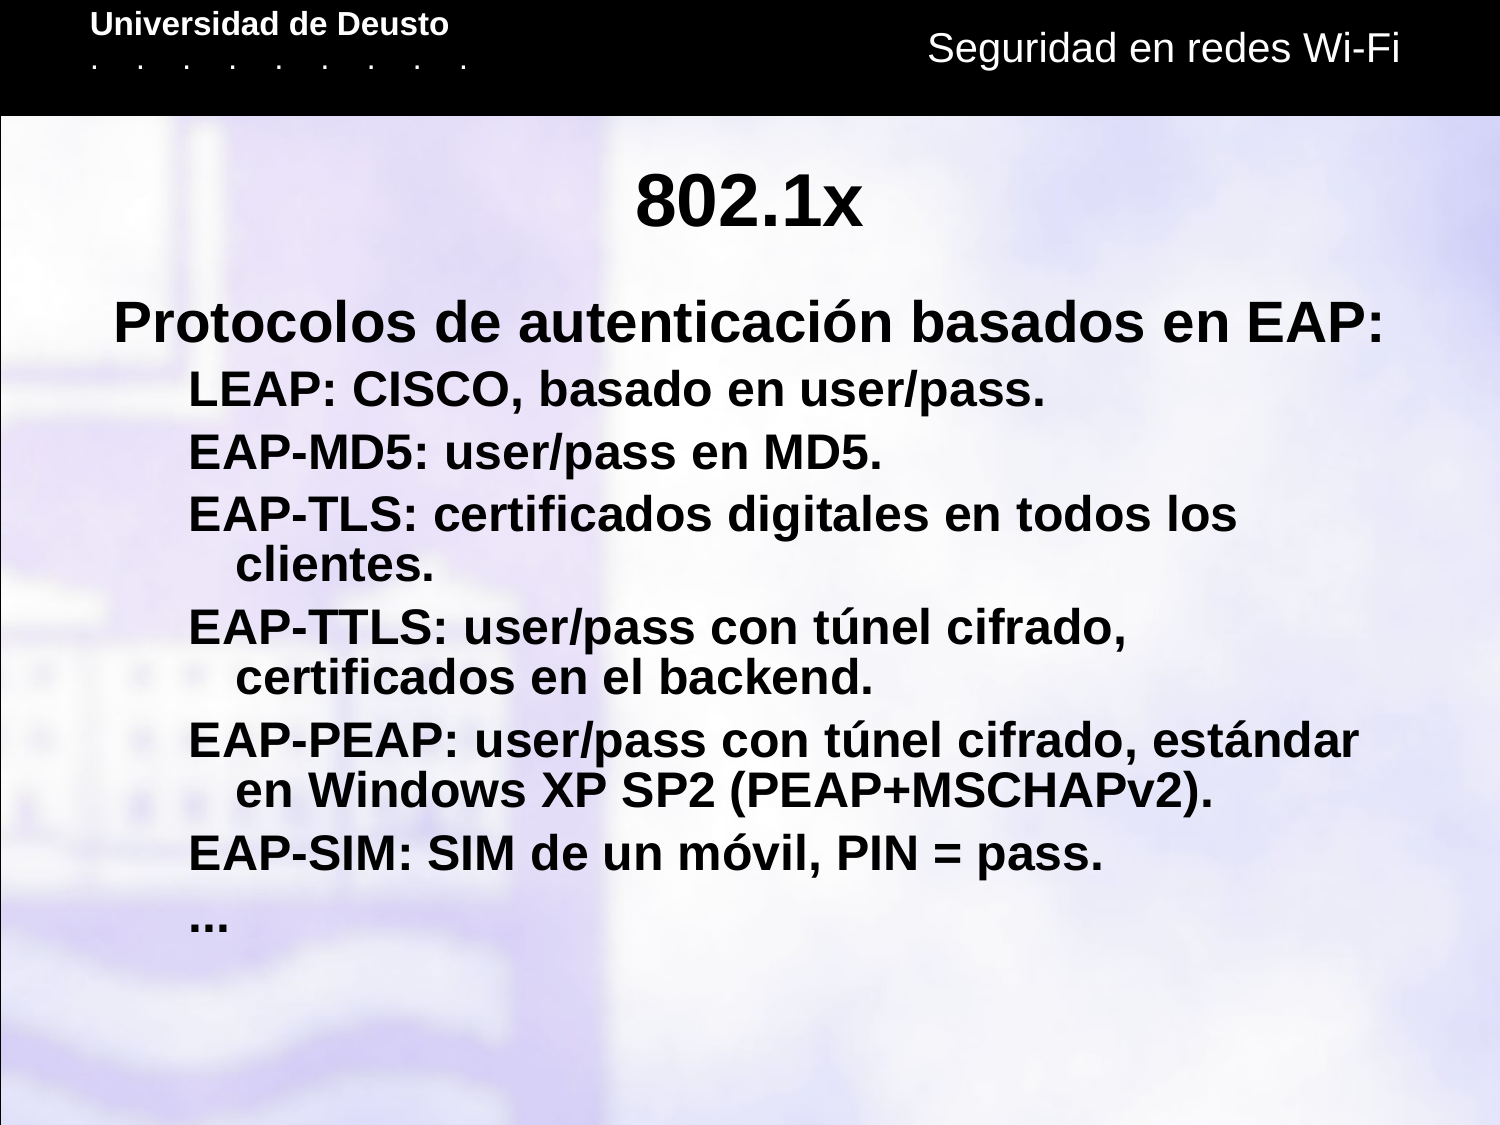

# 802.1x
Protocolos de autenticación basados en EAP:
LEAP: CISCO, basado en user/pass.
EAP-MD5: user/pass en MD5.
EAP-TLS: certificados digitales en todos los clientes.
EAP-TTLS: user/pass con túnel cifrado, certificados en el backend.
EAP-PEAP: user/pass con túnel cifrado, estándar en Windows XP SP2 (PEAP+MSCHAPv2).
EAP-SIM: SIM de un móvil, PIN = pass.
...